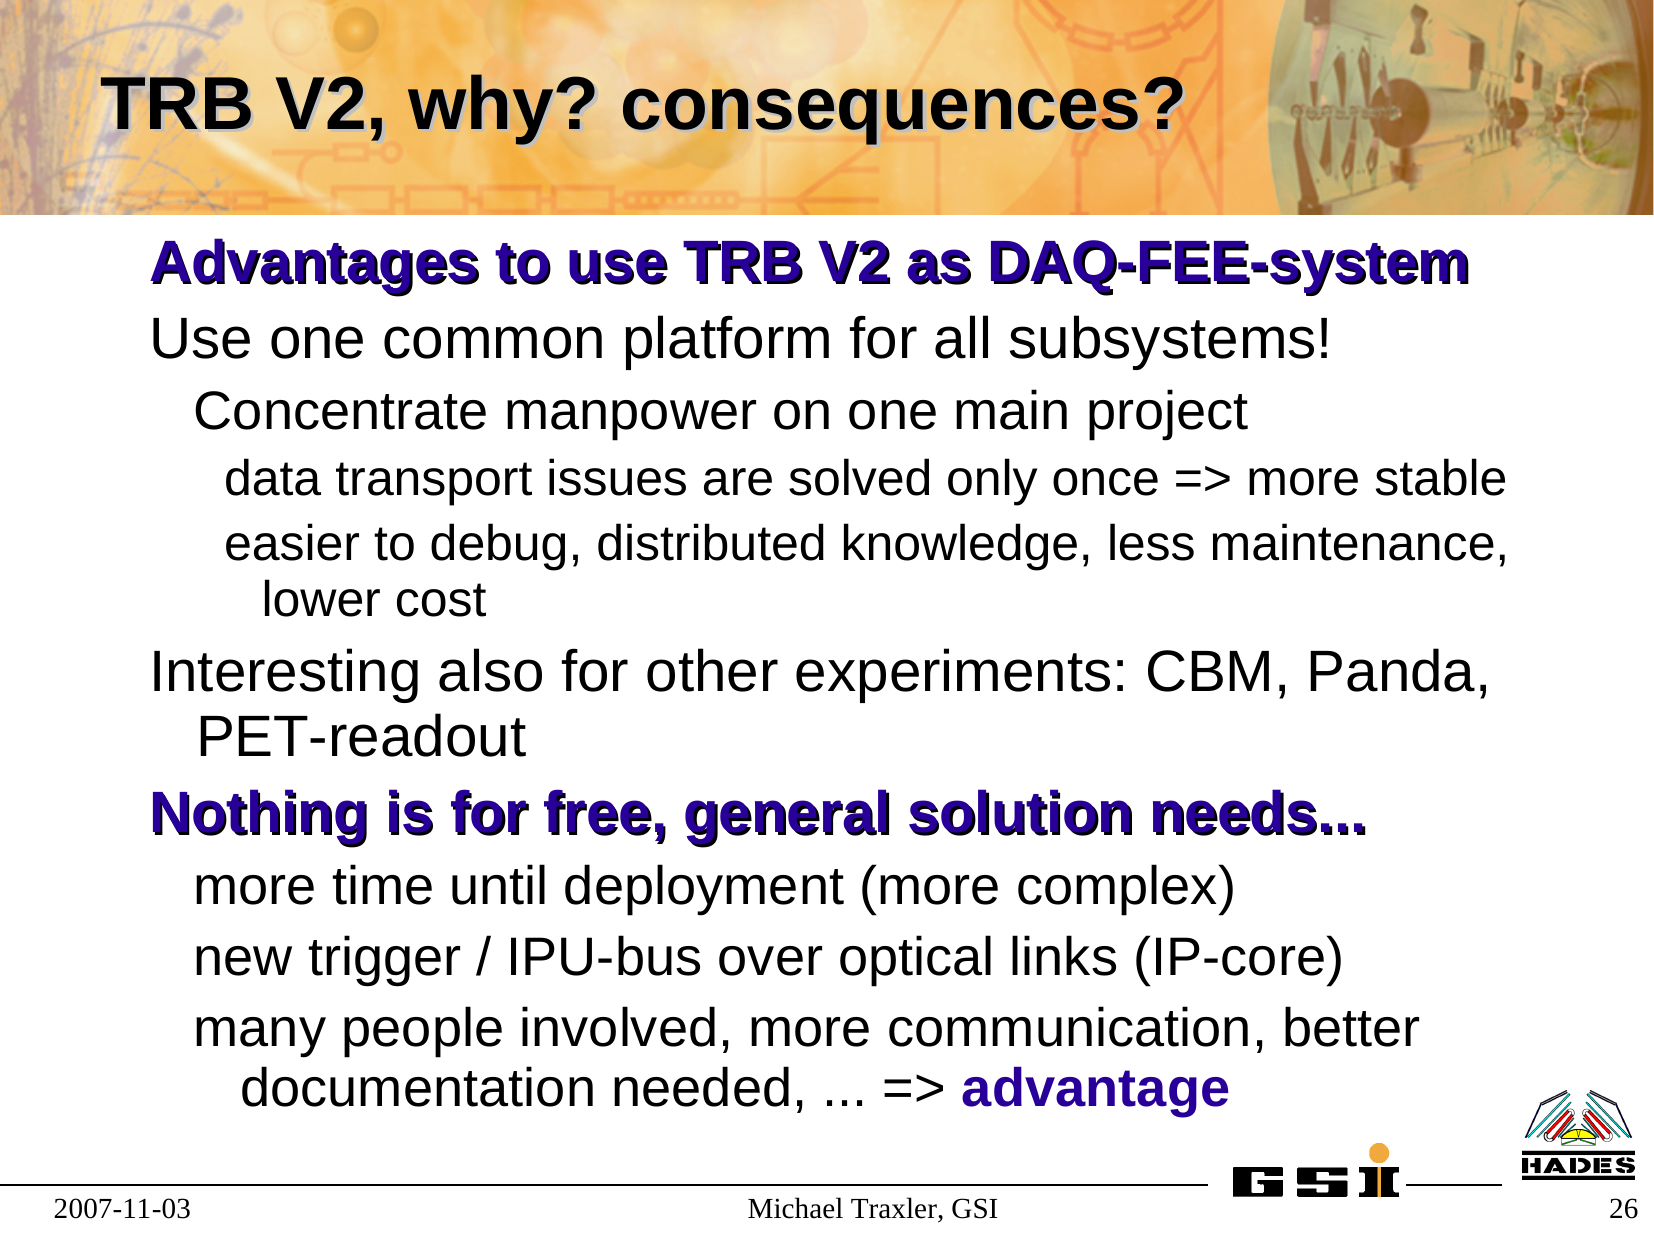

# TRB V2, why? consequences?
Advantages to use TRB V2 as DAQ-FEE-system
Use one common platform for all subsystems!
Concentrate manpower on one main project
data transport issues are solved only once => more stable
easier to debug, distributed knowledge, less maintenance, lower cost
Interesting also for other experiments: CBM, Panda, PET-readout
Nothing is for free, general solution needs...
more time until deployment (more complex)
new trigger / IPU-bus over optical links (IP-core)
many people involved, more communication, better documentation needed, ... => advantage
2006-09-26
Michael Traxler, GSI
26